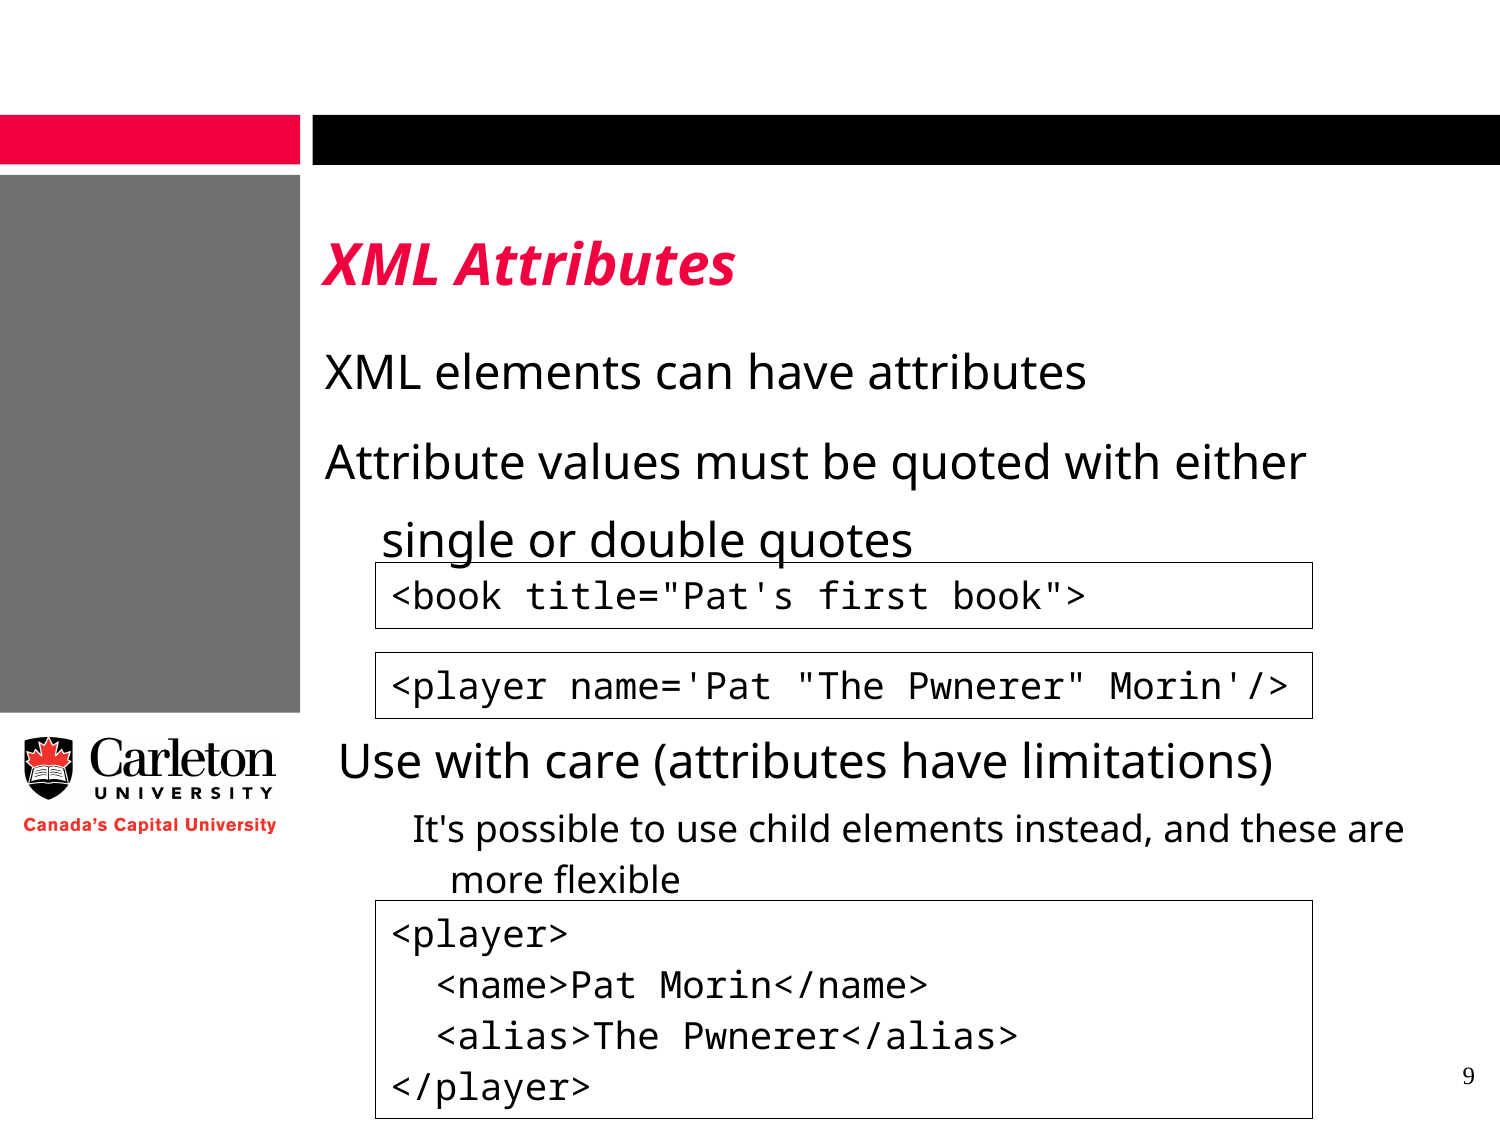

# XML Attributes
XML elements can have attributes
Attribute values must be quoted with either single or double quotes
<book title="Pat's first book">
<player name='Pat "The Pwnerer" Morin'/>
Use with care (attributes have limitations)
It's possible to use child elements instead, and these are more flexible
<player>
 <name>Pat Morin</name>
 <alias>The Pwnerer</alias>
</player>
9